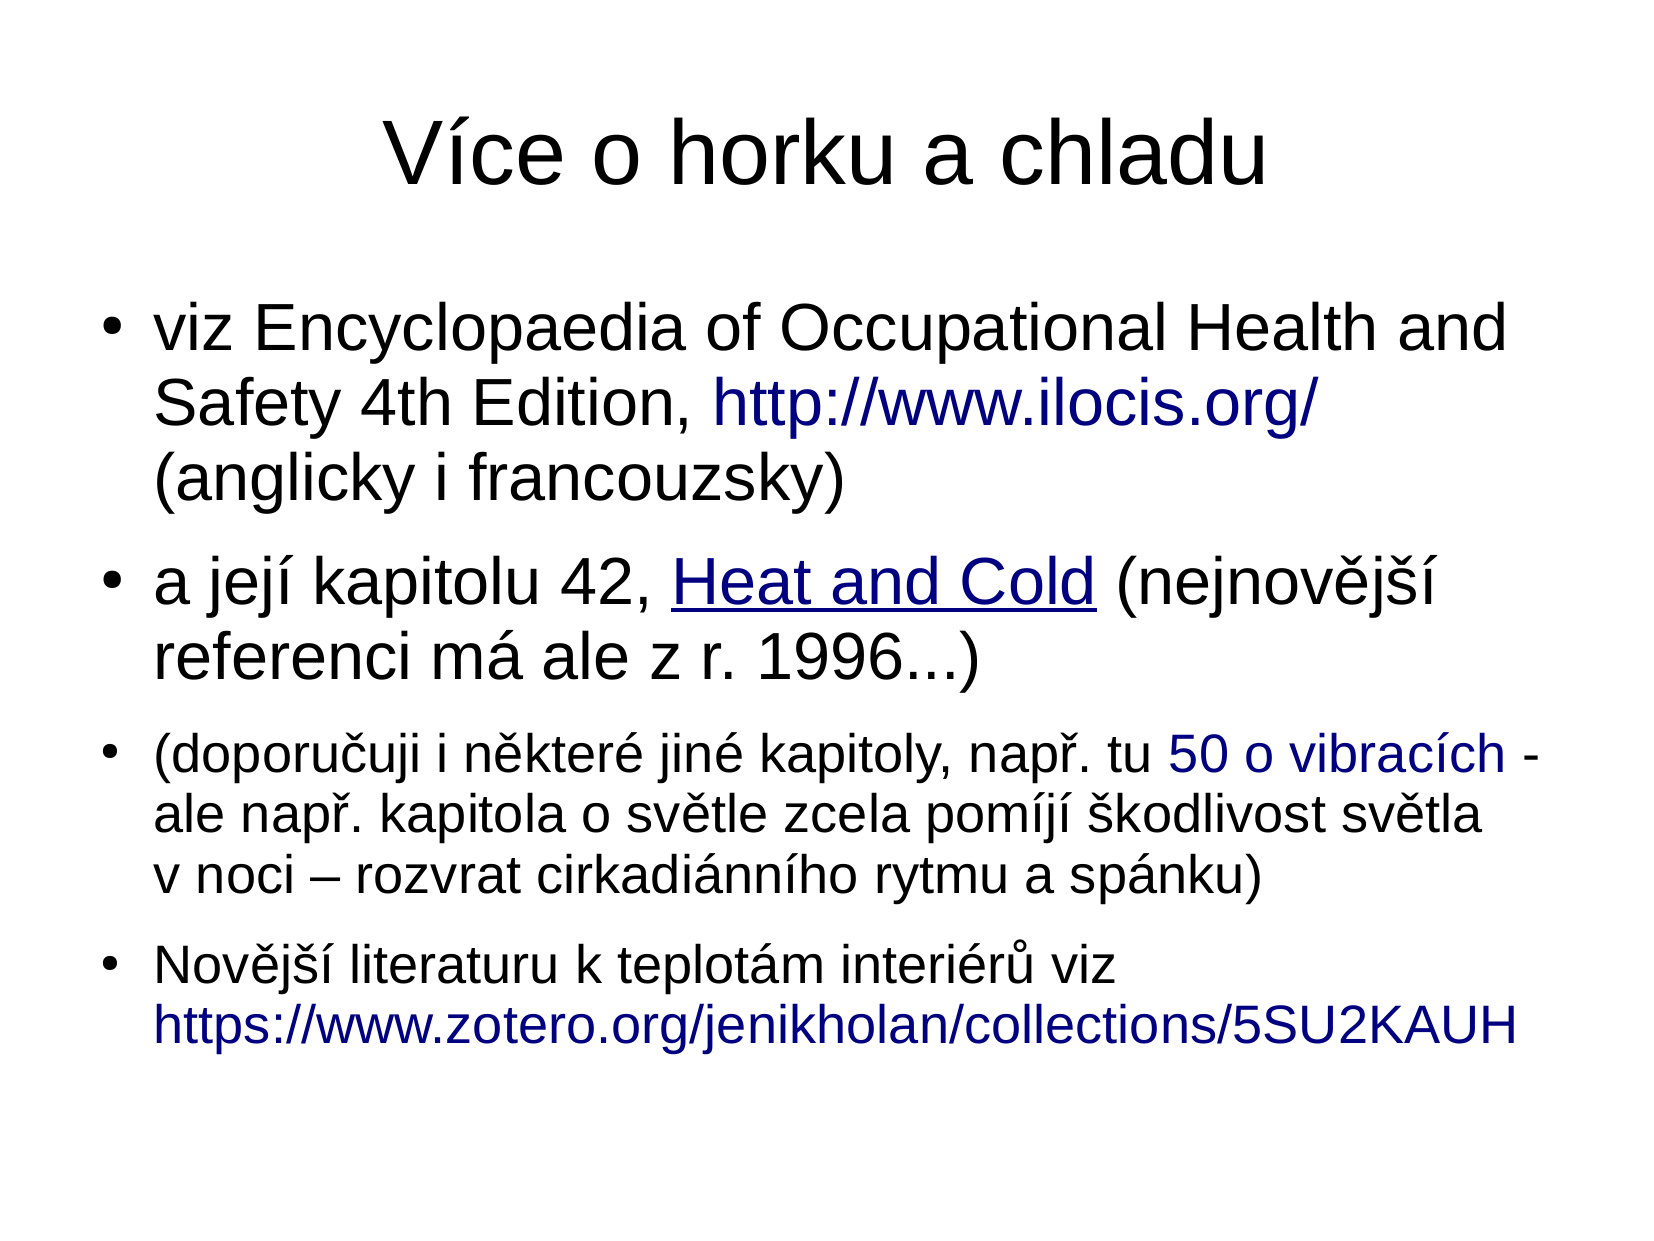

# Více o horku a chladu
viz Encyclopaedia of Occupational Health and Safety 4th Edition, http://www.ilocis.org/ (anglicky i francouzsky)
a její kapitolu 42, Heat and Cold (nejnovější referenci má ale z r. 1996...)
(doporučuji i některé jiné kapitoly, např. tu 50 o vibracích - ale např. kapitola o světle zcela pomíjí škodlivost světla v noci – rozvrat cirkadiánního rytmu a spánku)
Novější literaturu k teplotám interiérů viz https://www.zotero.org/jenikholan/collections/5SU2KAUH